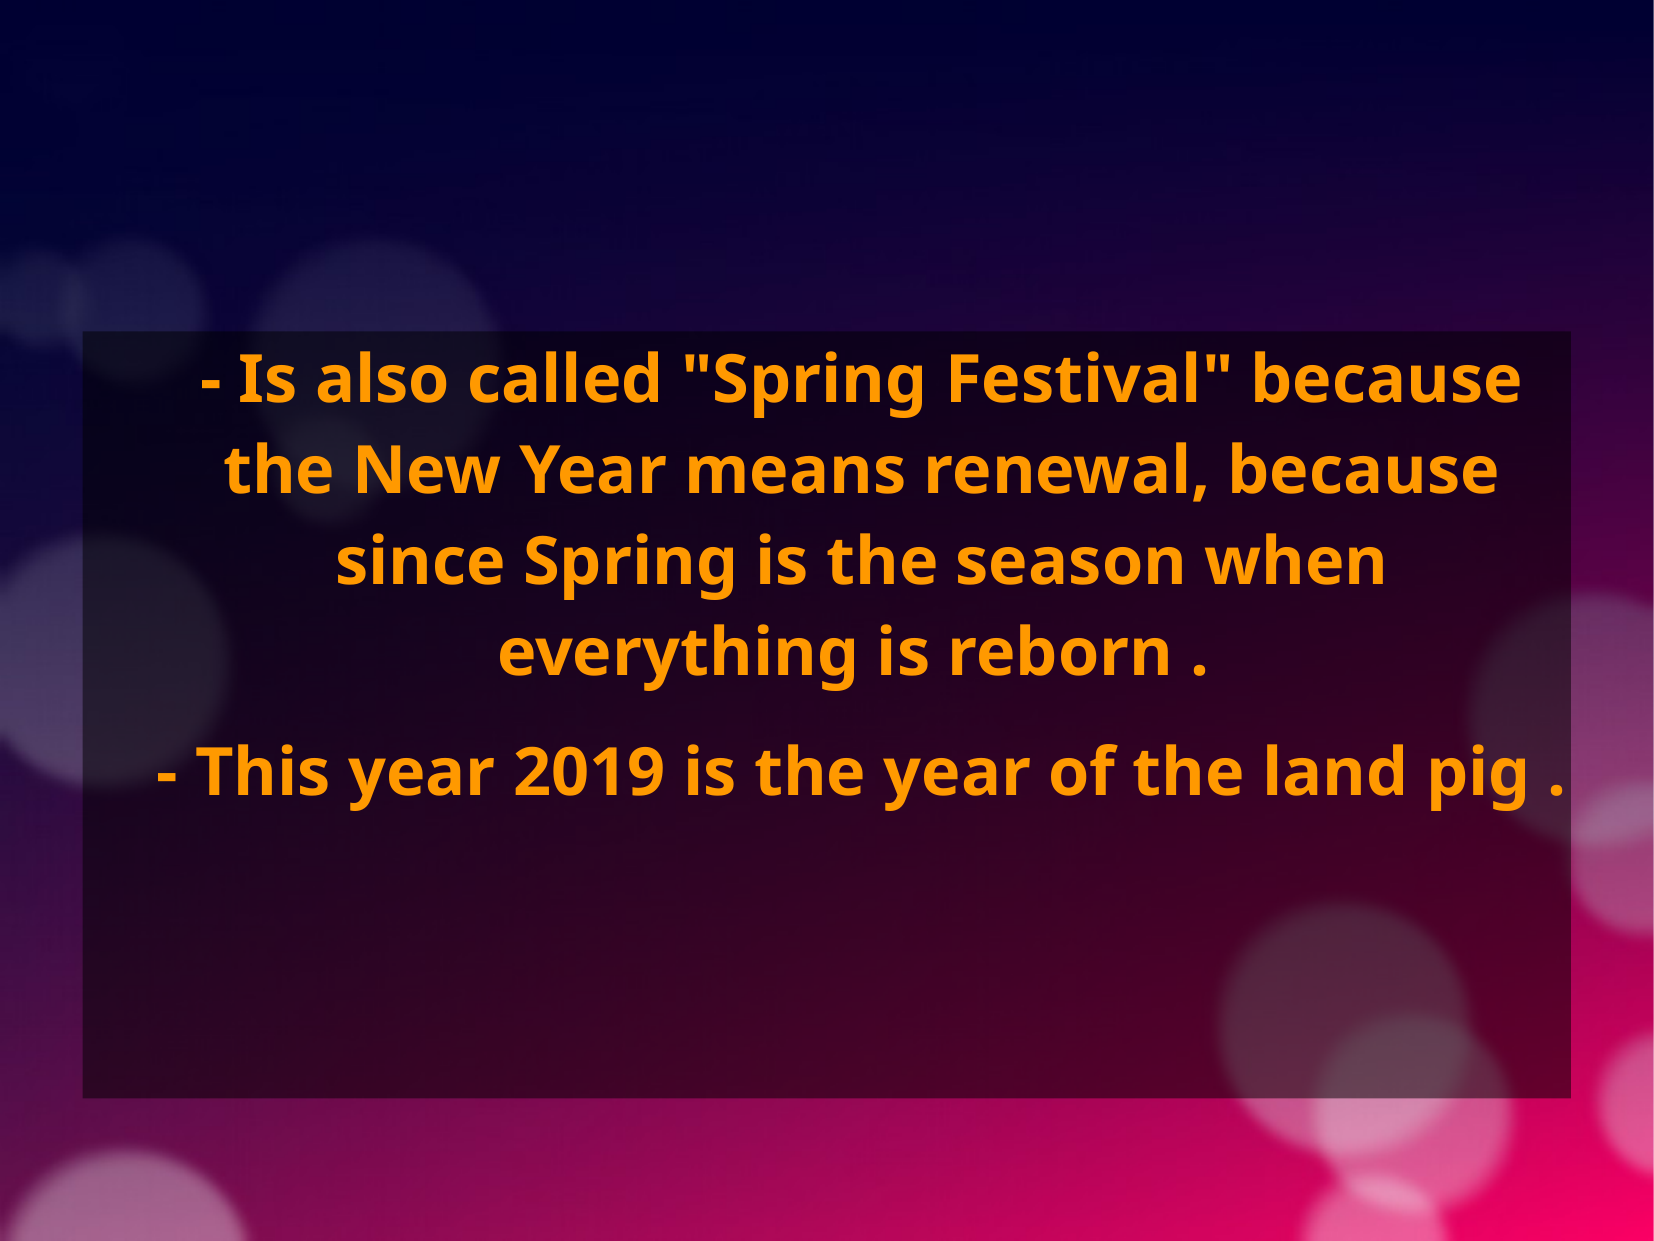

#
- Is also called "Spring Festival" because the New Year means renewal, because since Spring is the season when everything is reborn .
- This year 2019 is the year of the land pig .